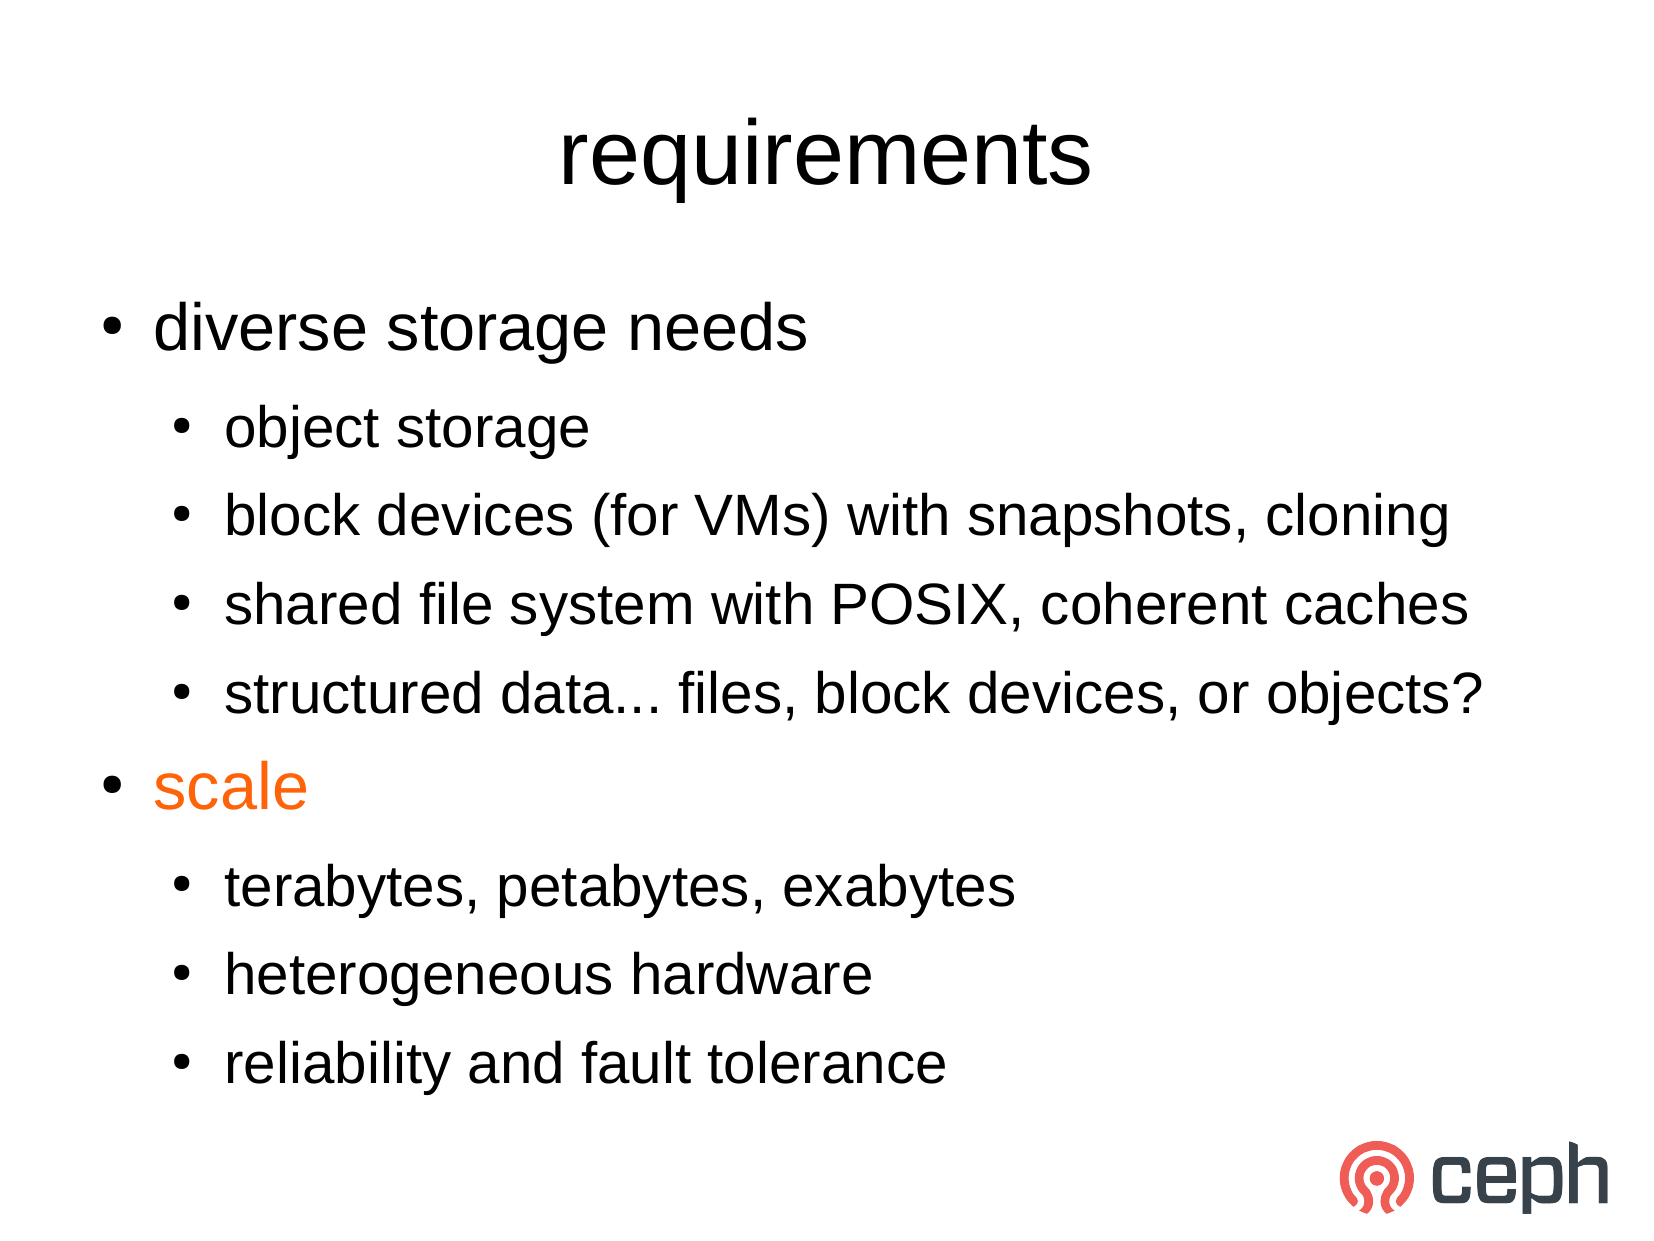

# requirements
diverse storage needs
object storage
block devices (for VMs) with snapshots, cloning
shared file system with POSIX, coherent caches
structured data... files, block devices, or objects?
scale
terabytes, petabytes, exabytes
heterogeneous hardware
reliability and fault tolerance